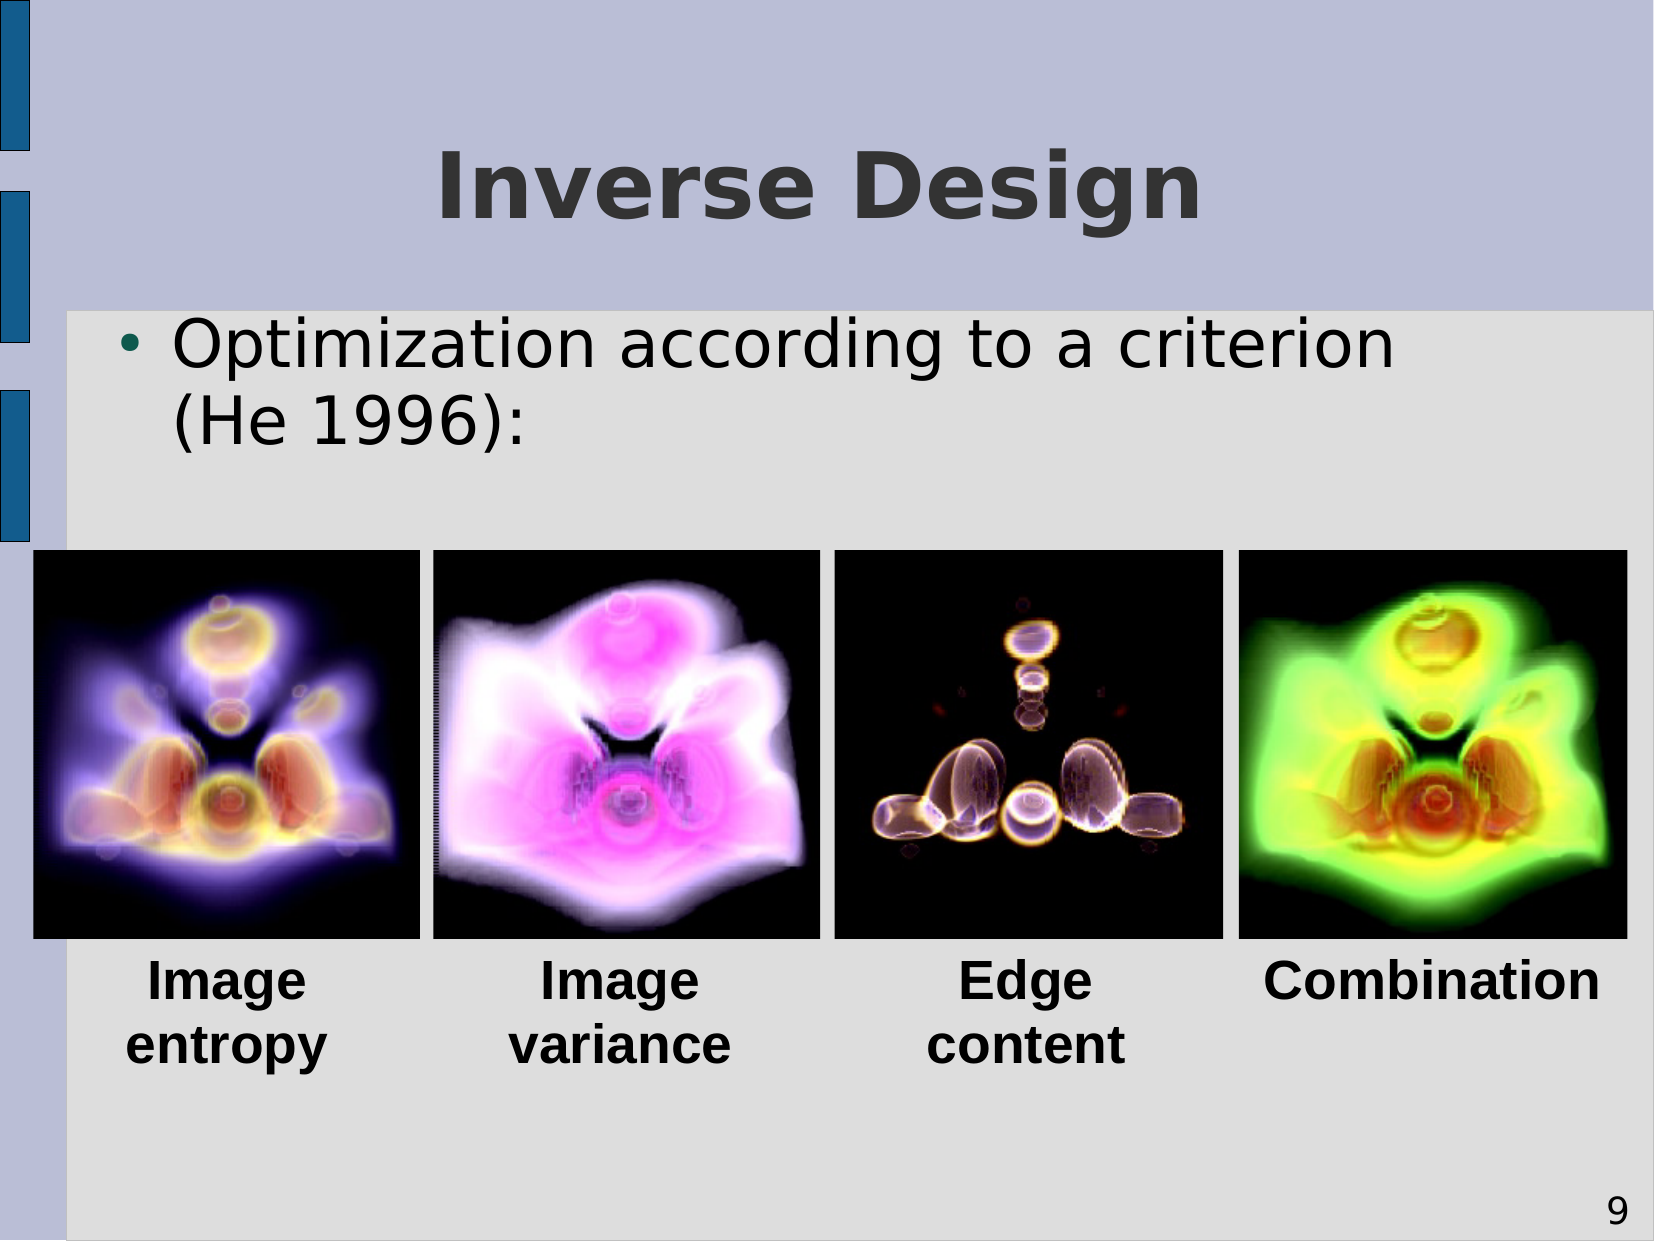

# Inverse Design
Optimization according to a criterion (He 1996):
Image entropy
Image variance
Edge content
Combination